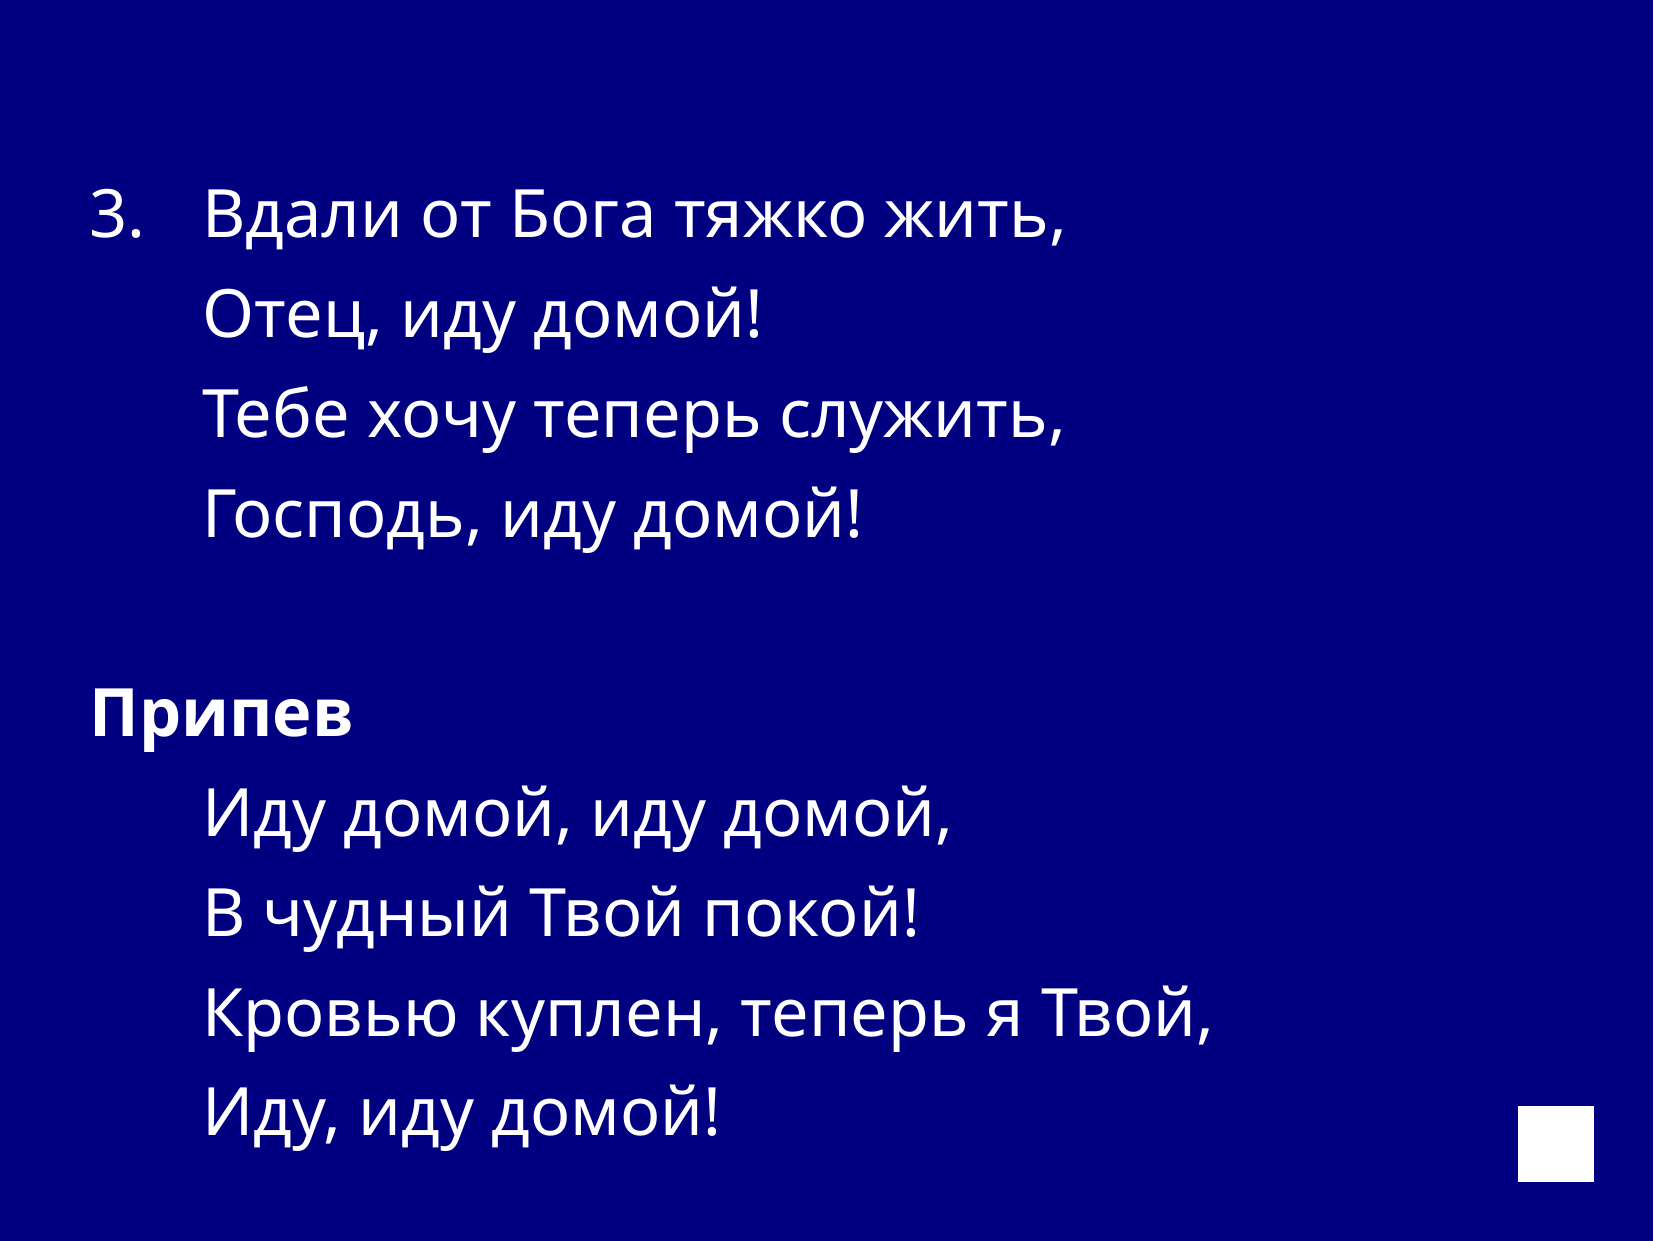

3.	Вдали от Бога тяжко жить,
	Отец, иду домой!
	Тебе хочу теперь служить,
	Господь, иду домой!
Припев
	Иду домой, иду домой,
	В чудный Твой покой!
	Кровью куплен, теперь я Твой,
	Иду, иду домой!